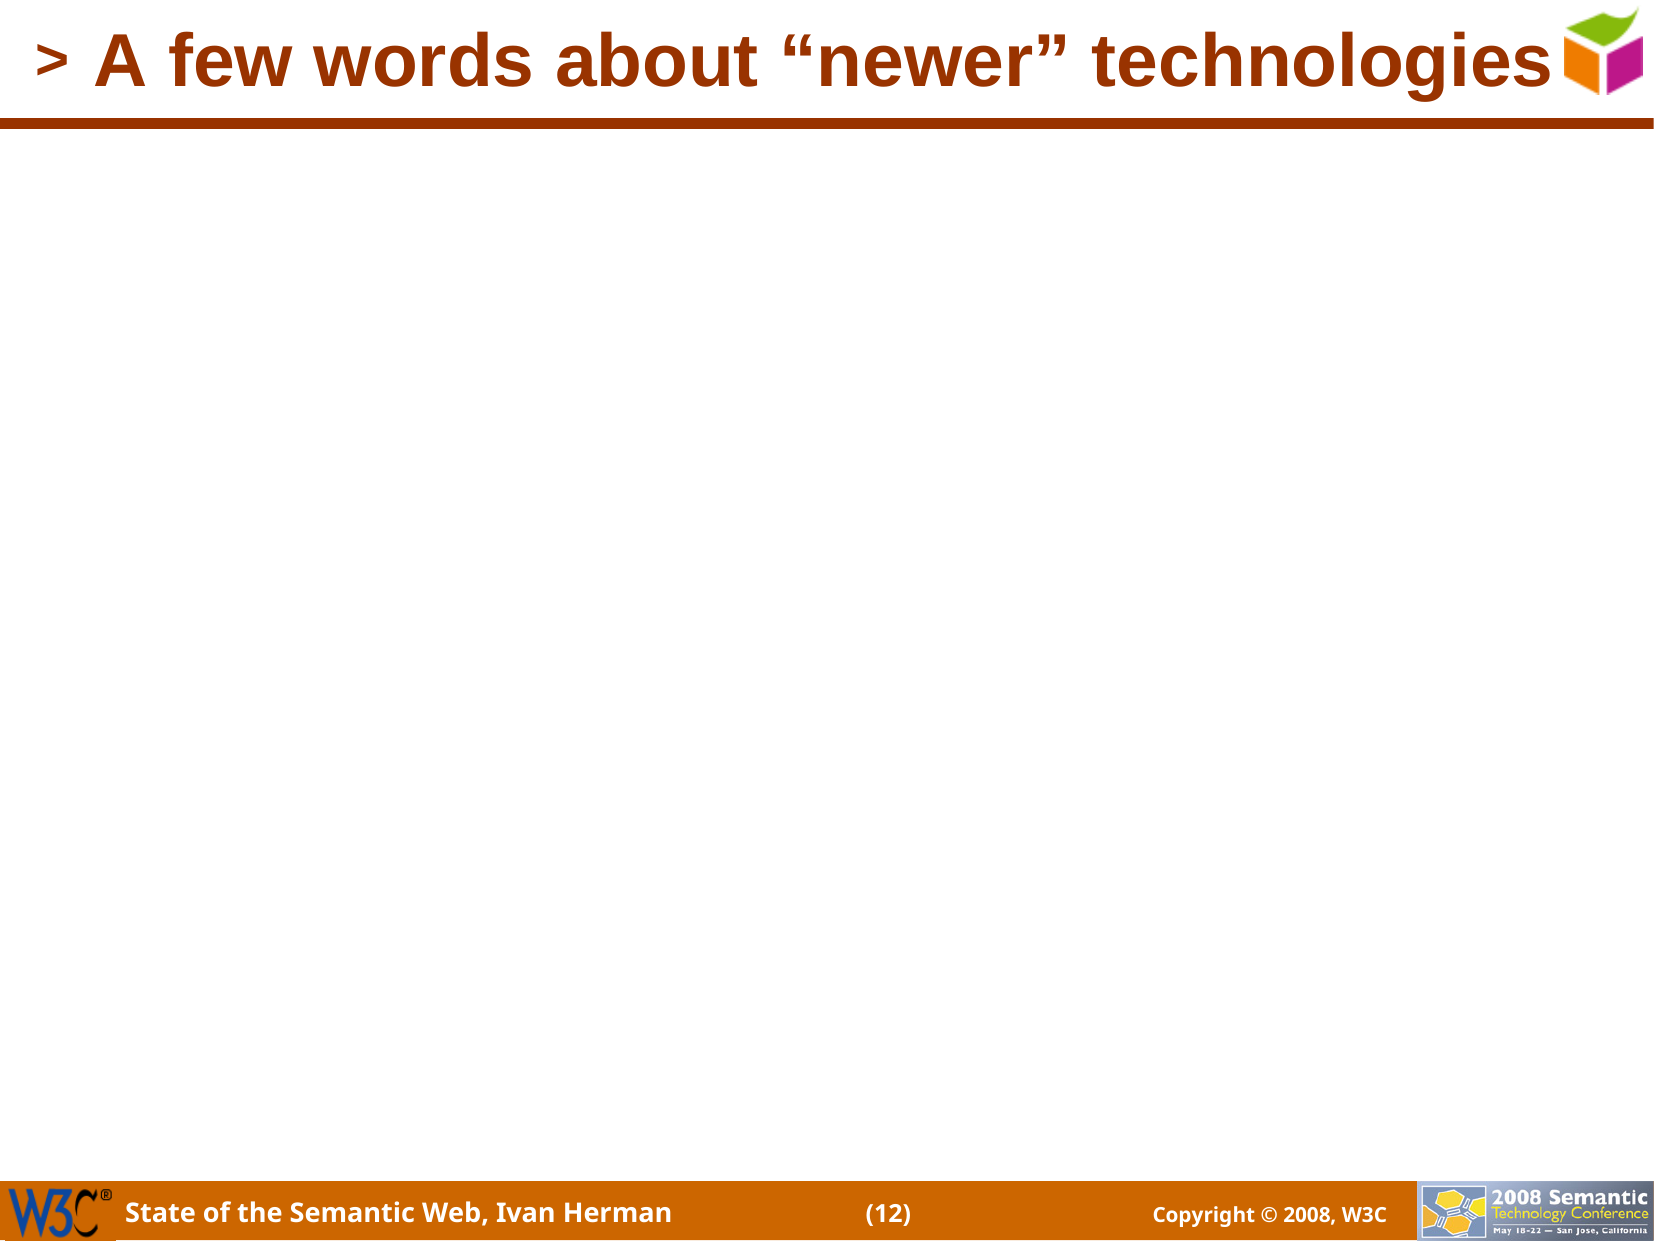

# A few words about “newer” technologies